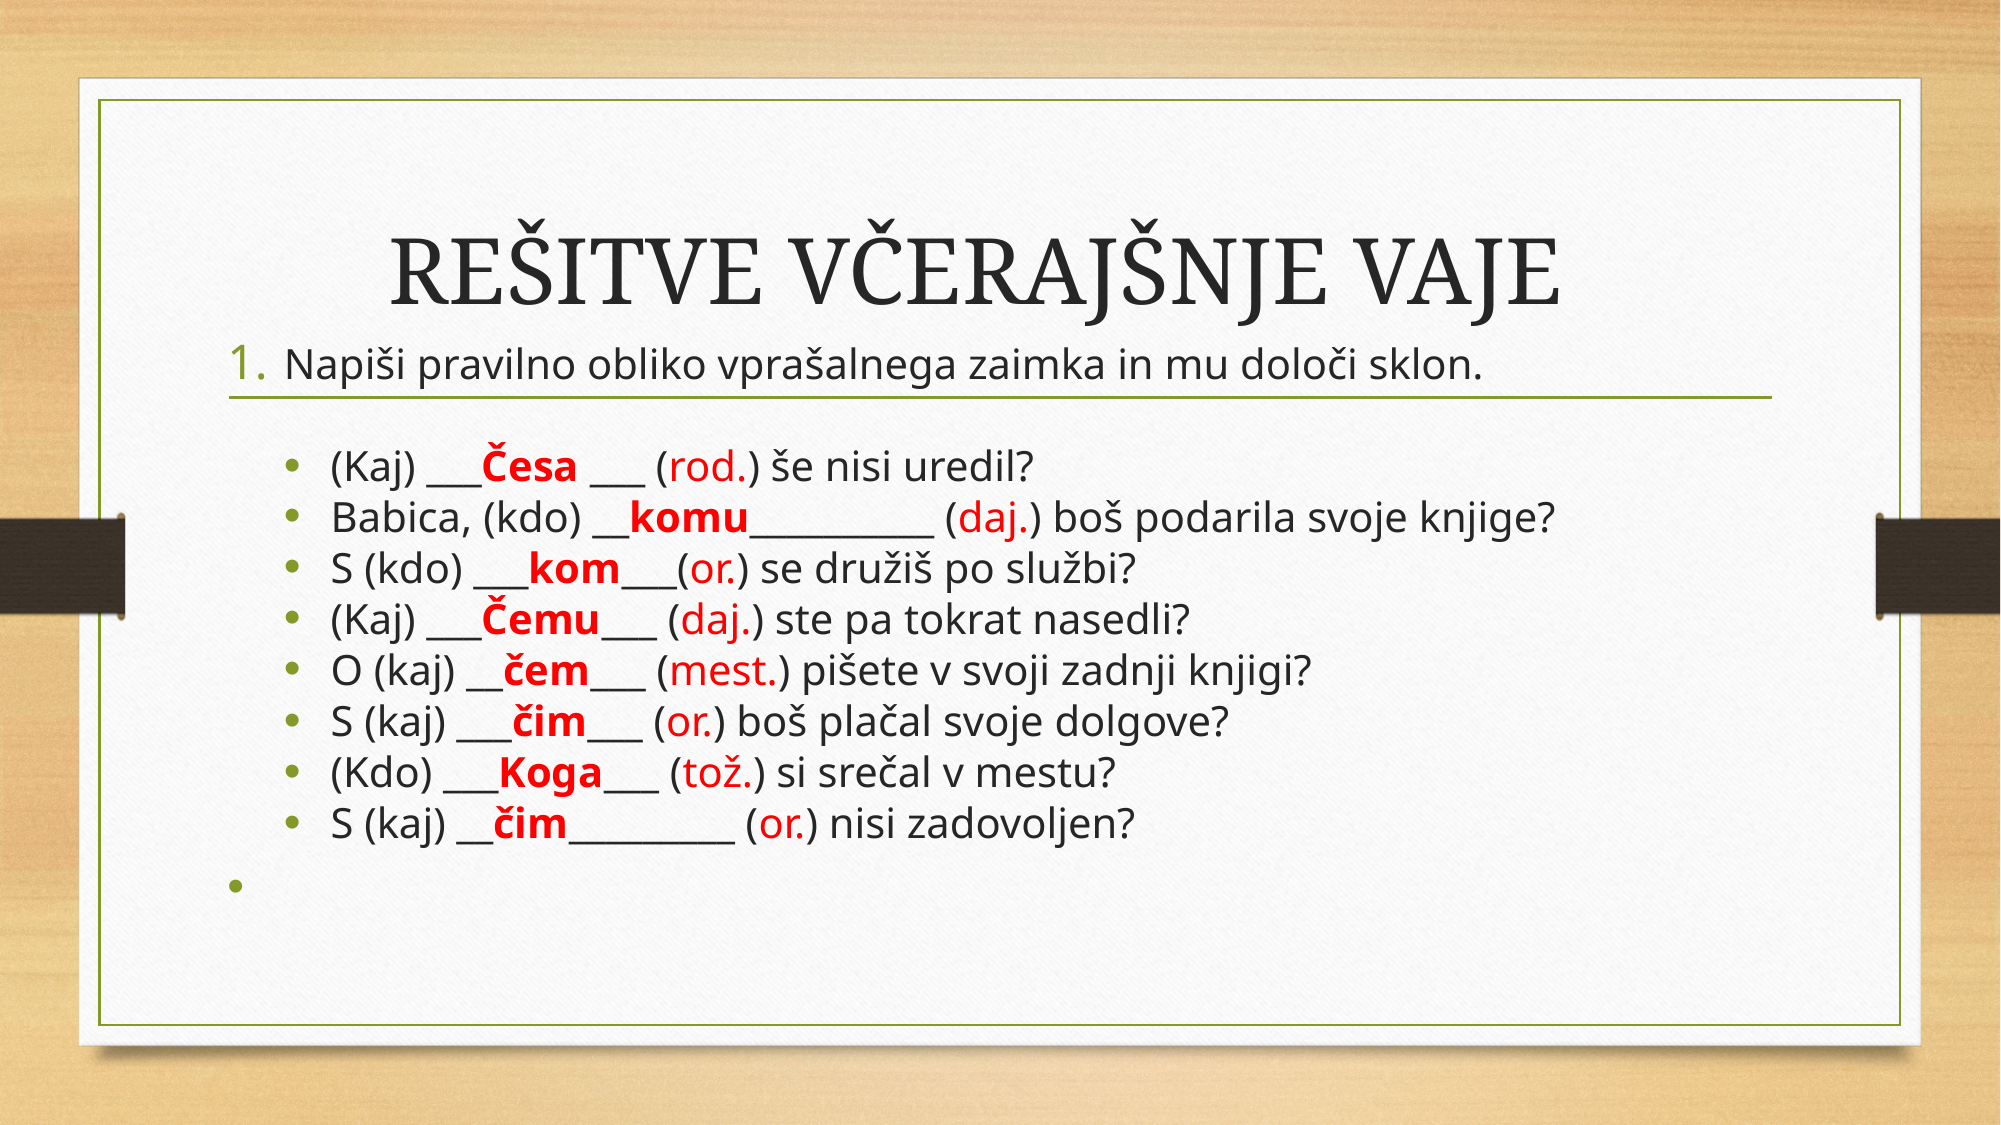

# REŠITVE VČERAJŠNJE VAJE
Napiši pravilno obliko vprašalnega zaimka in mu določi sklon.
(Kaj) ___Česa ___ (rod.) še nisi uredil?
Babica, (kdo) __komu__________ (daj.) boš podarila svoje knjige?
S (kdo) ___kom___(or.) se družiš po službi?
(Kaj) ___Čemu___ (daj.) ste pa tokrat nasedli?
O (kaj) __čem___ (mest.) pišete v svoji zadnji knjigi?
S (kaj) ___čim___ (or.) boš plačal svoje dolgove?
(Kdo) ___Koga___ (tož.) si srečal v mestu?
S (kaj) __čim_________ (or.) nisi zadovoljen?